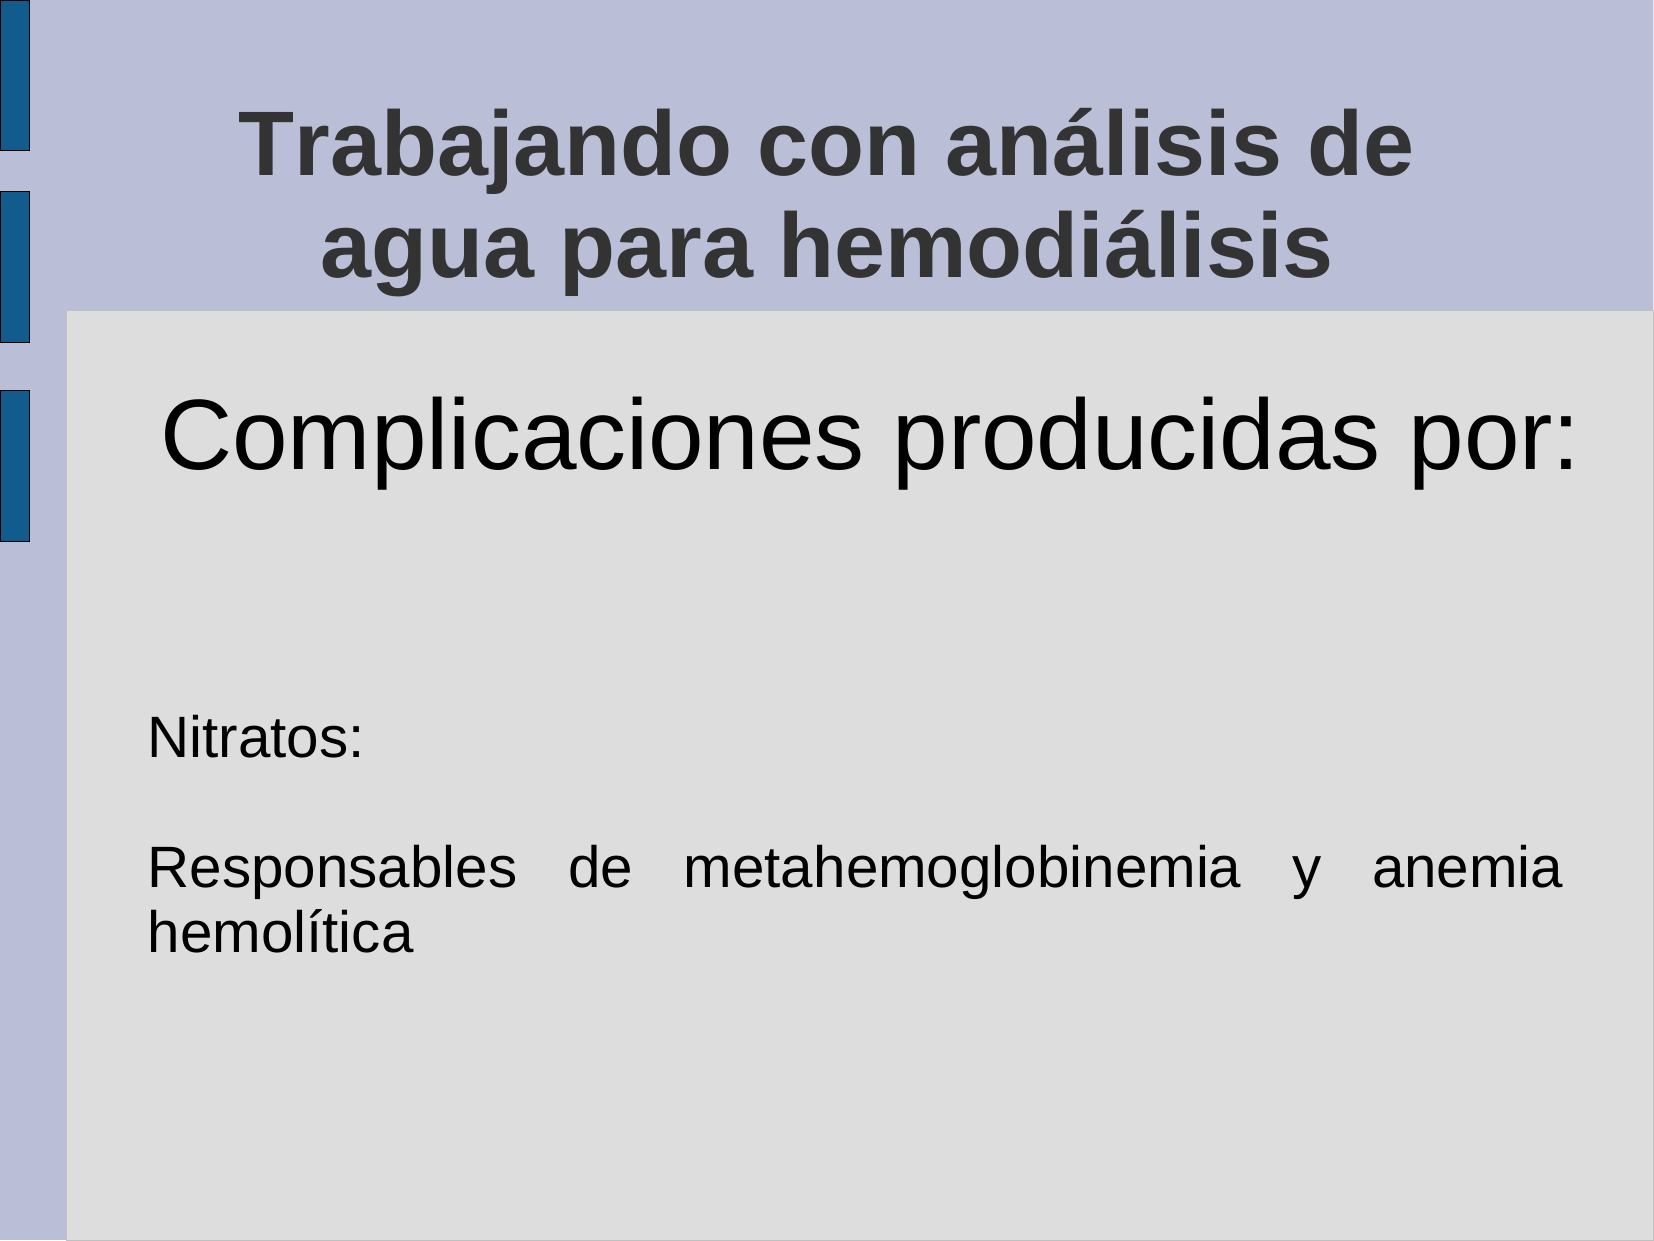

# Trabajando con análisis de agua para hemodiálisis
Complicaciones producidas por:
Nitratos:
Responsables de metahemoglobinemia y anemia hemolítica